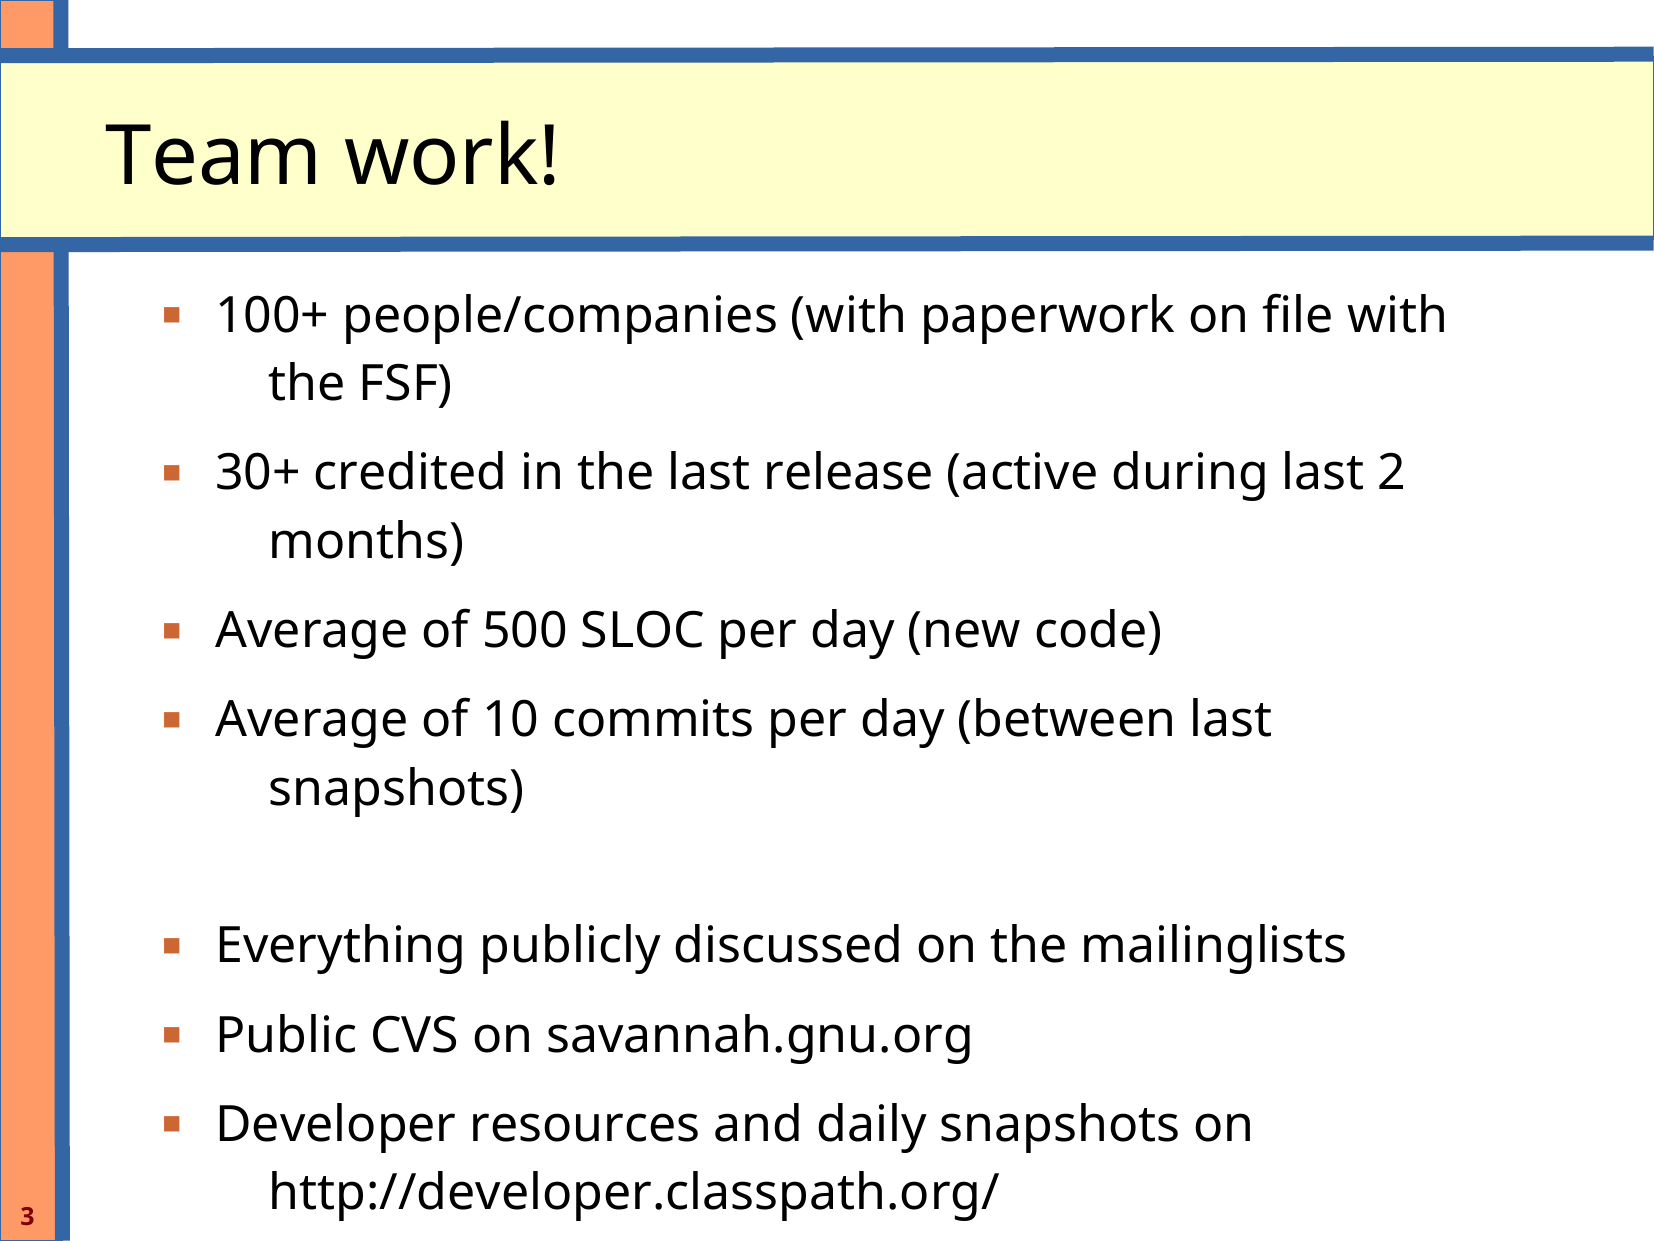

# Team work!
100+ people/companies (with paperwork on file with the FSF)
30+ credited in the last release (active during last 2 months)
Average of 500 SLOC per day (new code)
Average of 10 commits per day (between last snapshots)
Everything publicly discussed on the mailinglists
Public CVS on savannah.gnu.org
Developer resources and daily snapshots on
http://developer.classpath.org/
Daily chatter on http://planet.classpath.org/
Daily meetings on irc.gnu.org in #classpath